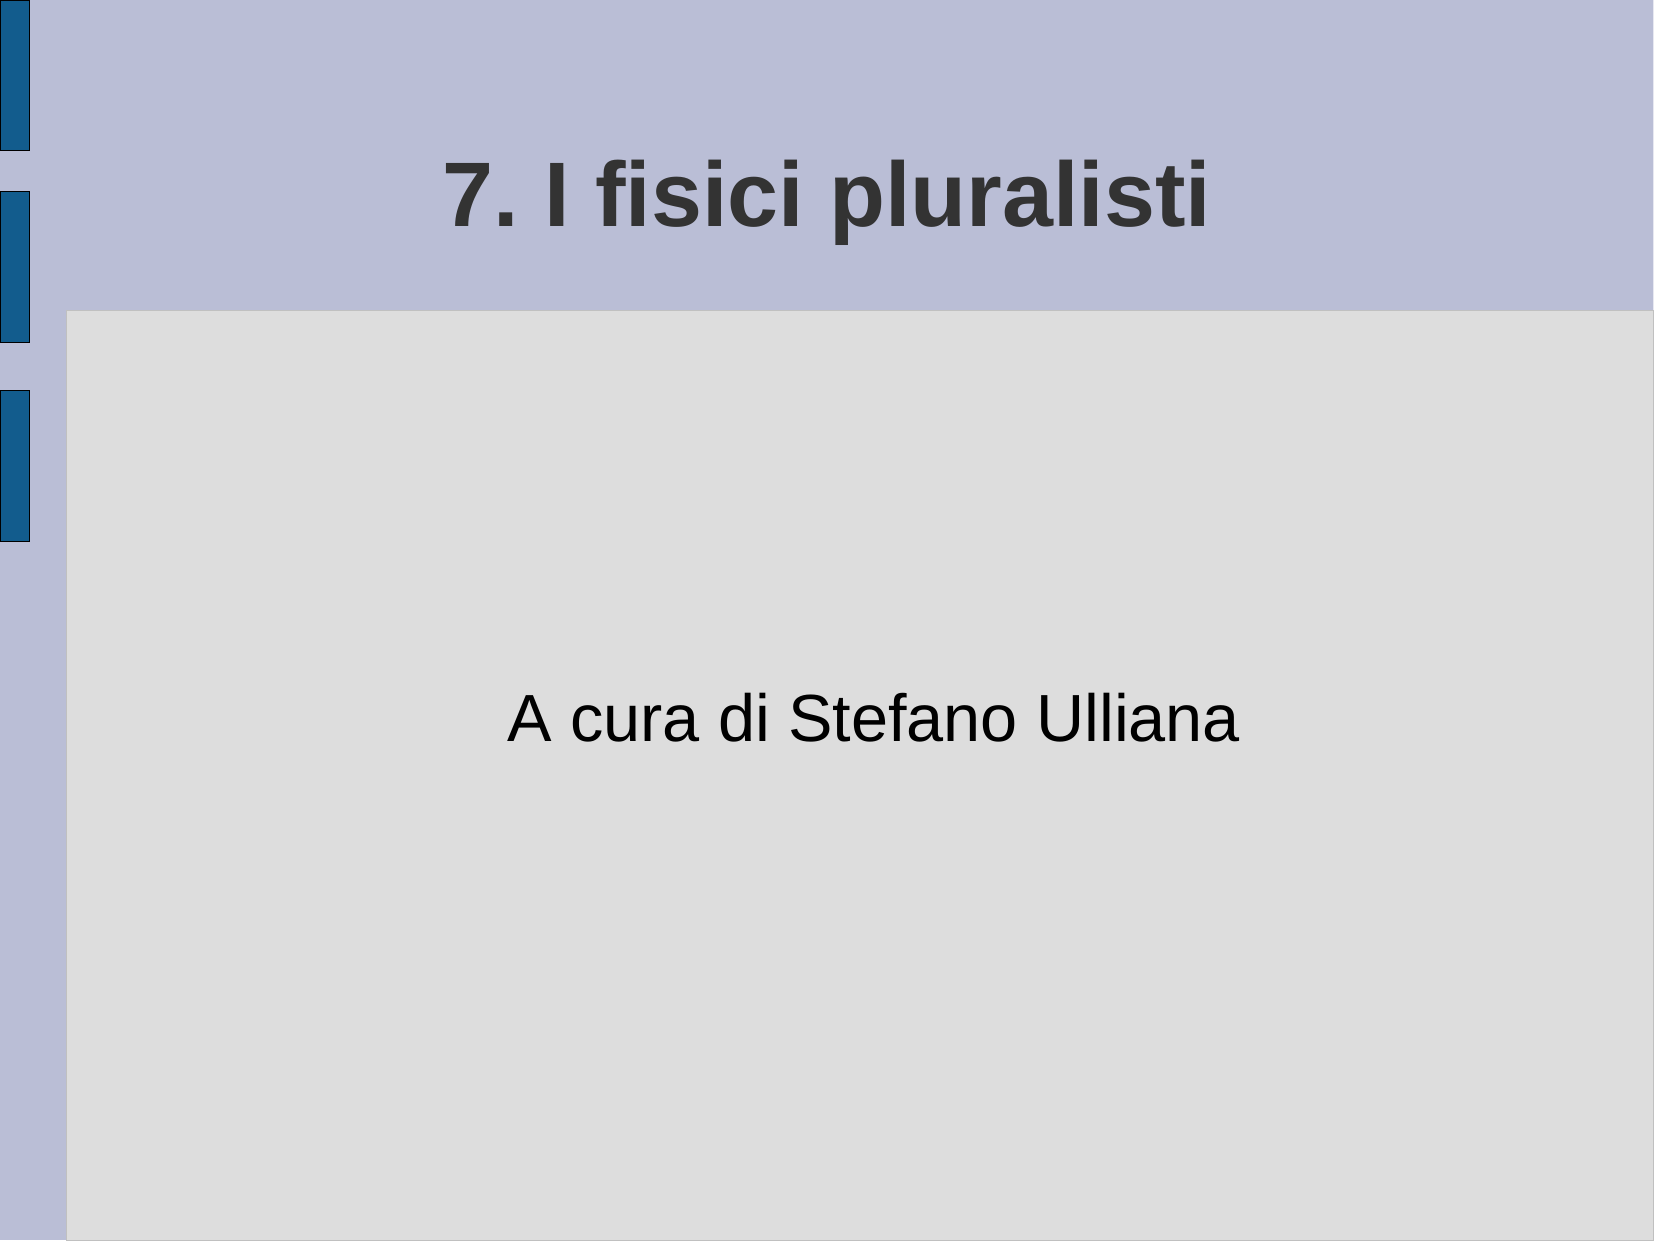

# 7. I fisici pluralisti
A cura di Stefano Ulliana